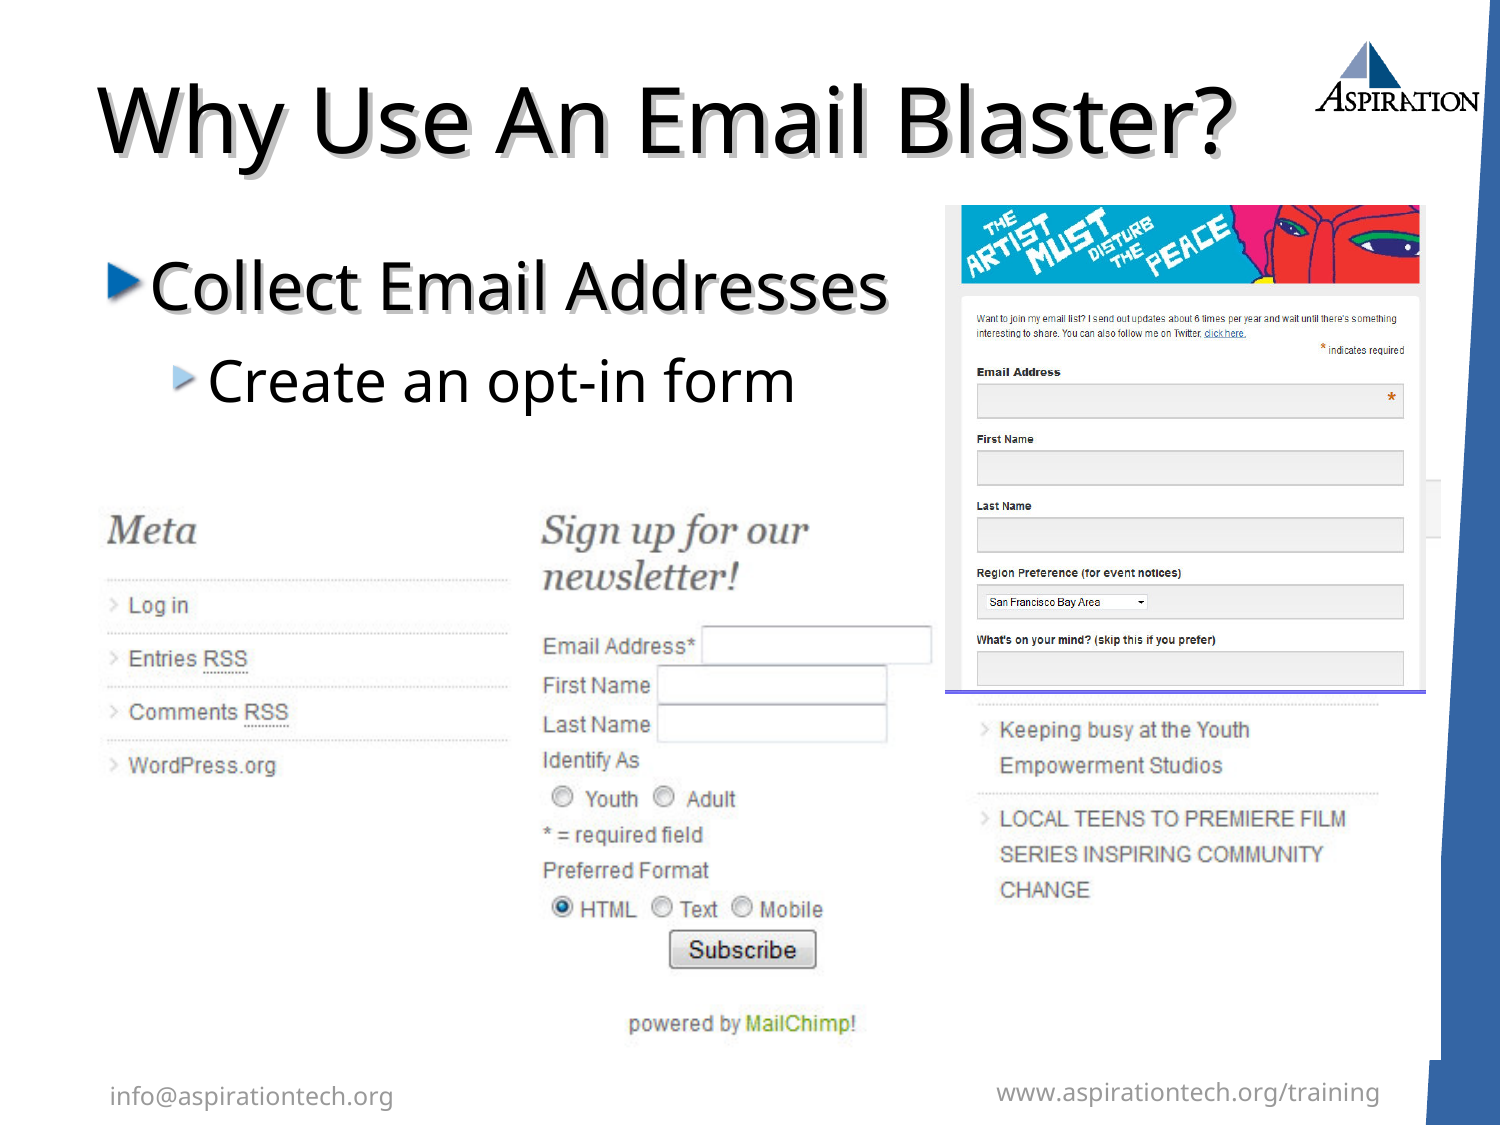

# Why Use An Email Blaster?
Collect Email Addresses
Create an opt-in form